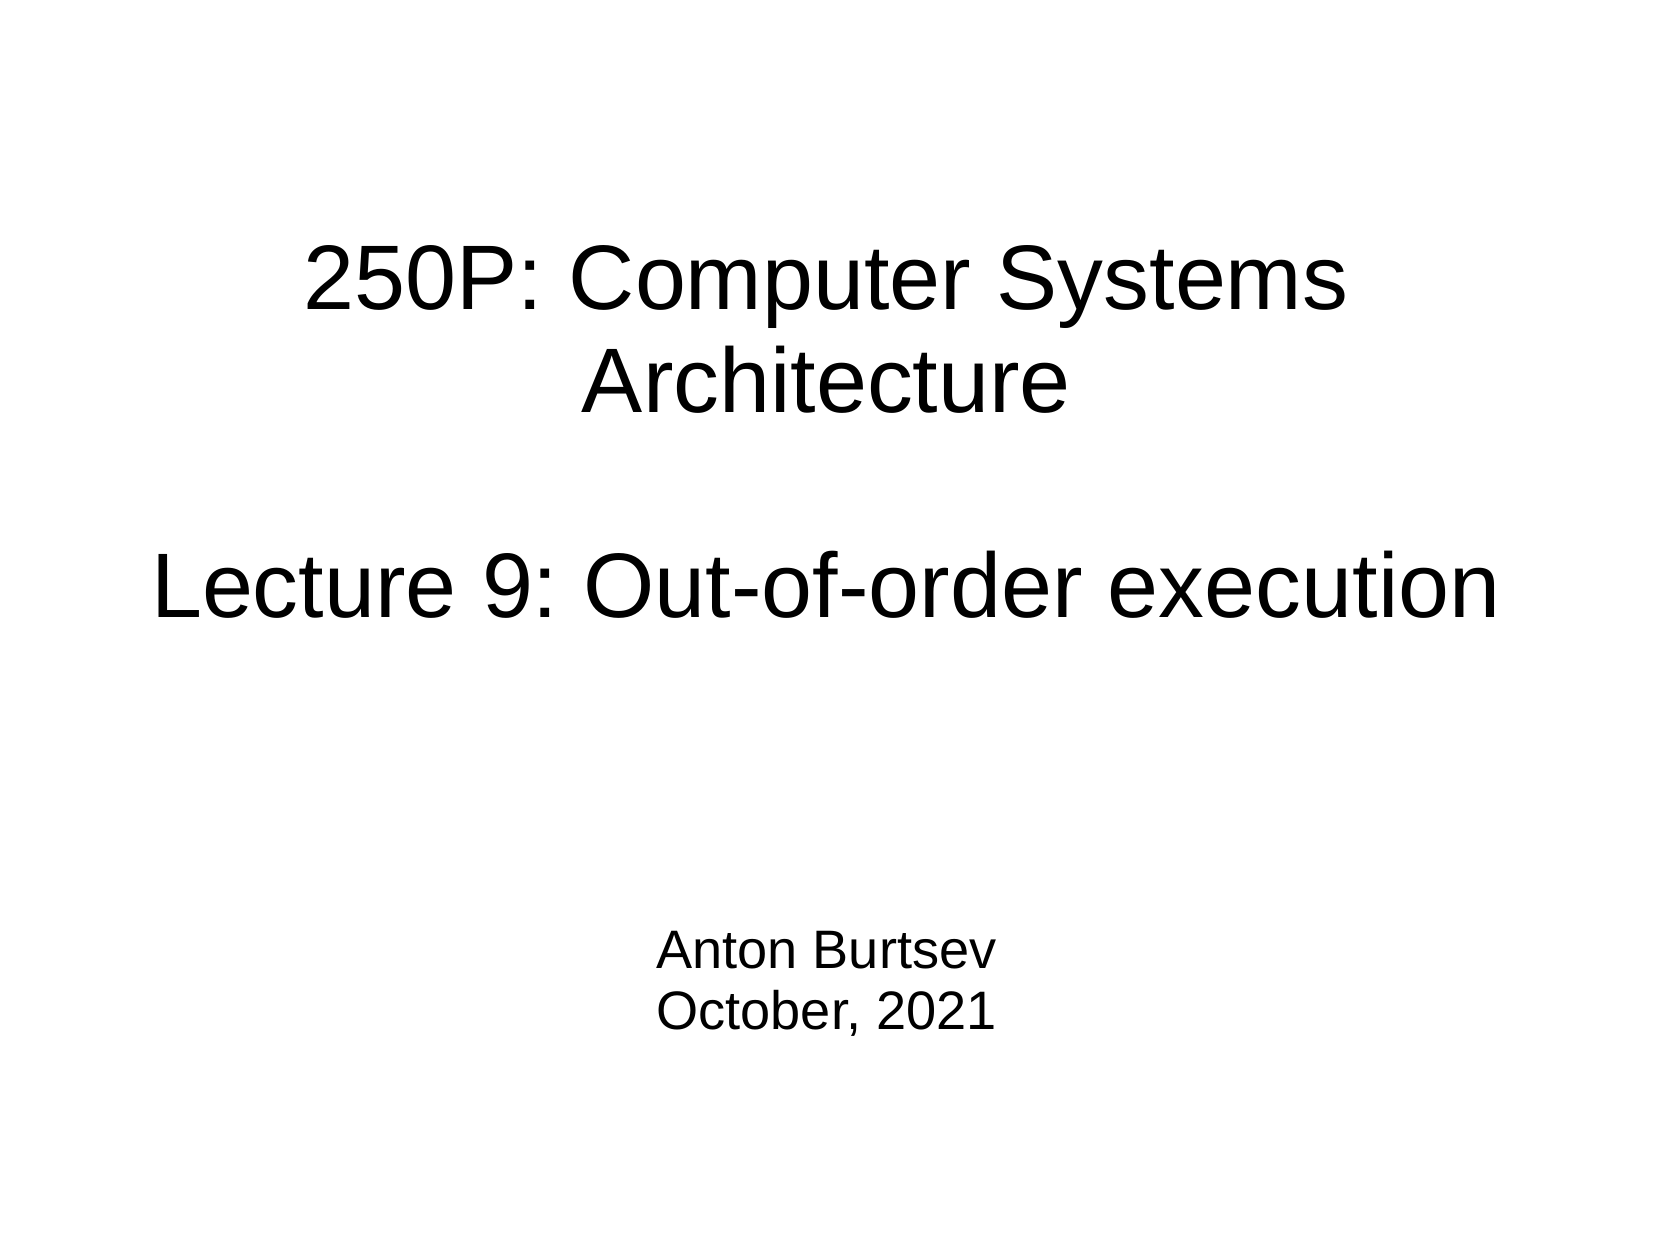

# 250P: Computer Systems Architecture Lecture 9: Out-of-order execution
Anton Burtsev
October, 2021